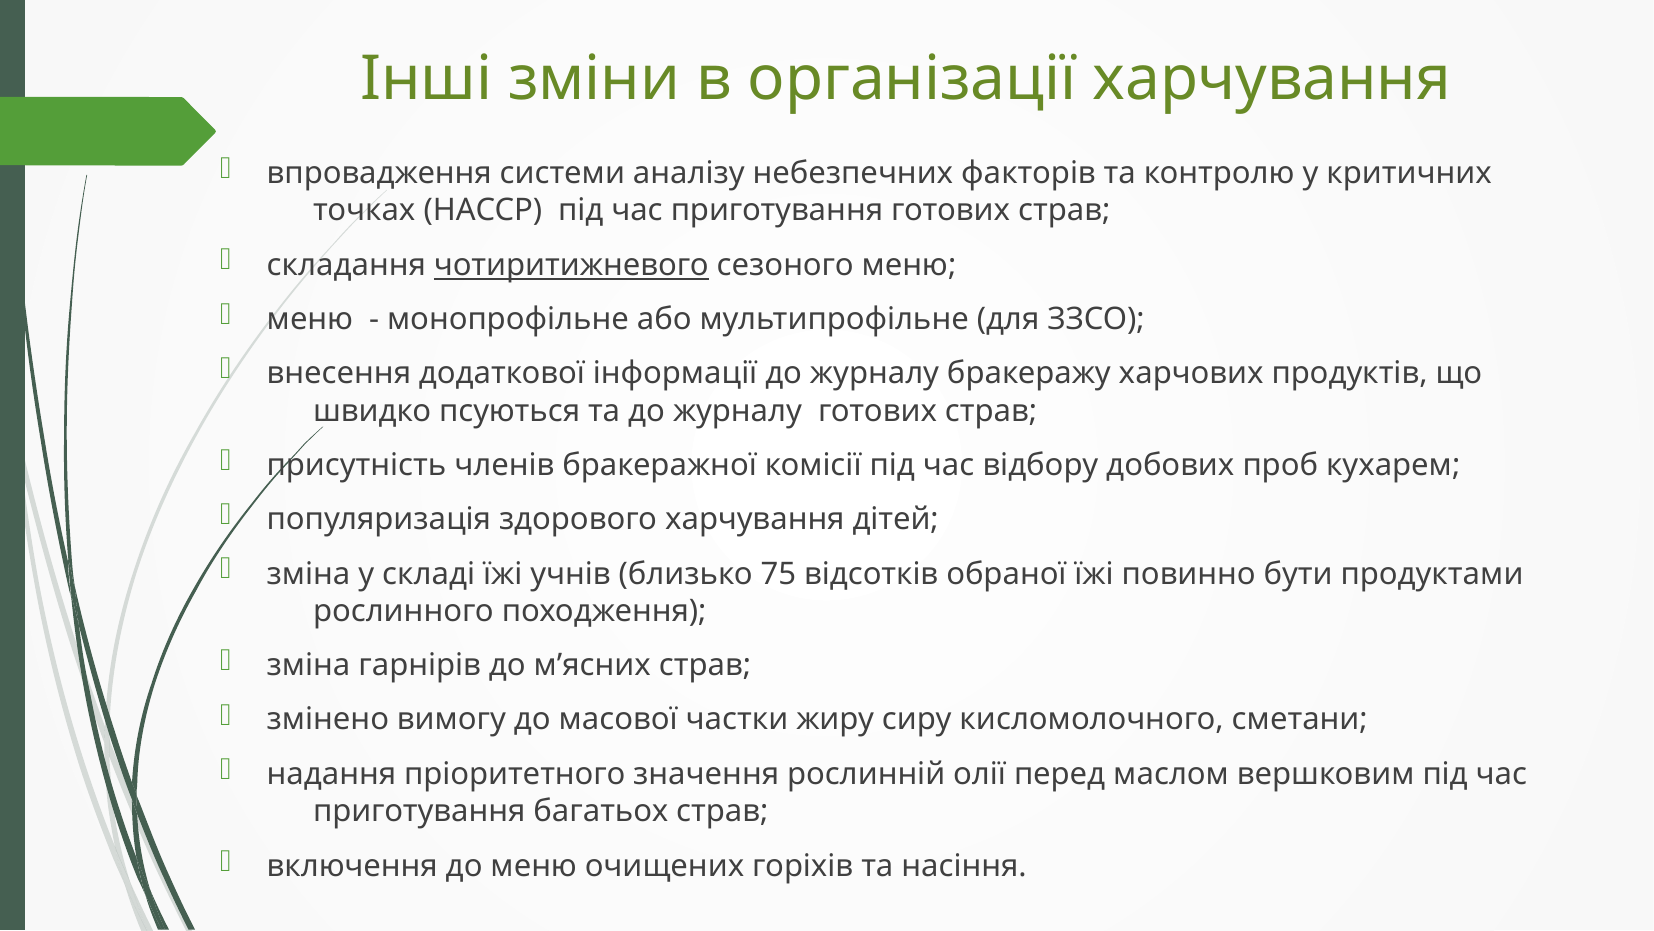

# Інші зміни в організації харчування
впровадження системи аналізу небезпечних факторів та контролю у критичних точках (НАССР) під час приготування готових страв;
складання чотиритижневого сезоного меню;
меню - монопрофільне або мультипрофільне (для ЗЗСО);
внесення додаткової інформації до журналу бракеражу харчових продуктів, що швидко псуються та до журналу готових страв;
присутність членів бракеражної комісії під час відбору добових проб кухарем;
популяризація здорового харчування дітей;
зміна у складі їжі учнів (близько 75 відсотків обраної їжі повинно бути продуктами рослинного походження);
зміна гарнірів до м’ясних страв;
змінено вимогу до масової частки жиру сиру кисломолочного, сметани;
надання пріоритетного значення рослинній олії перед маслом вершковим під час приготування багатьох страв;
включення до меню очищених горіхів та насіння.